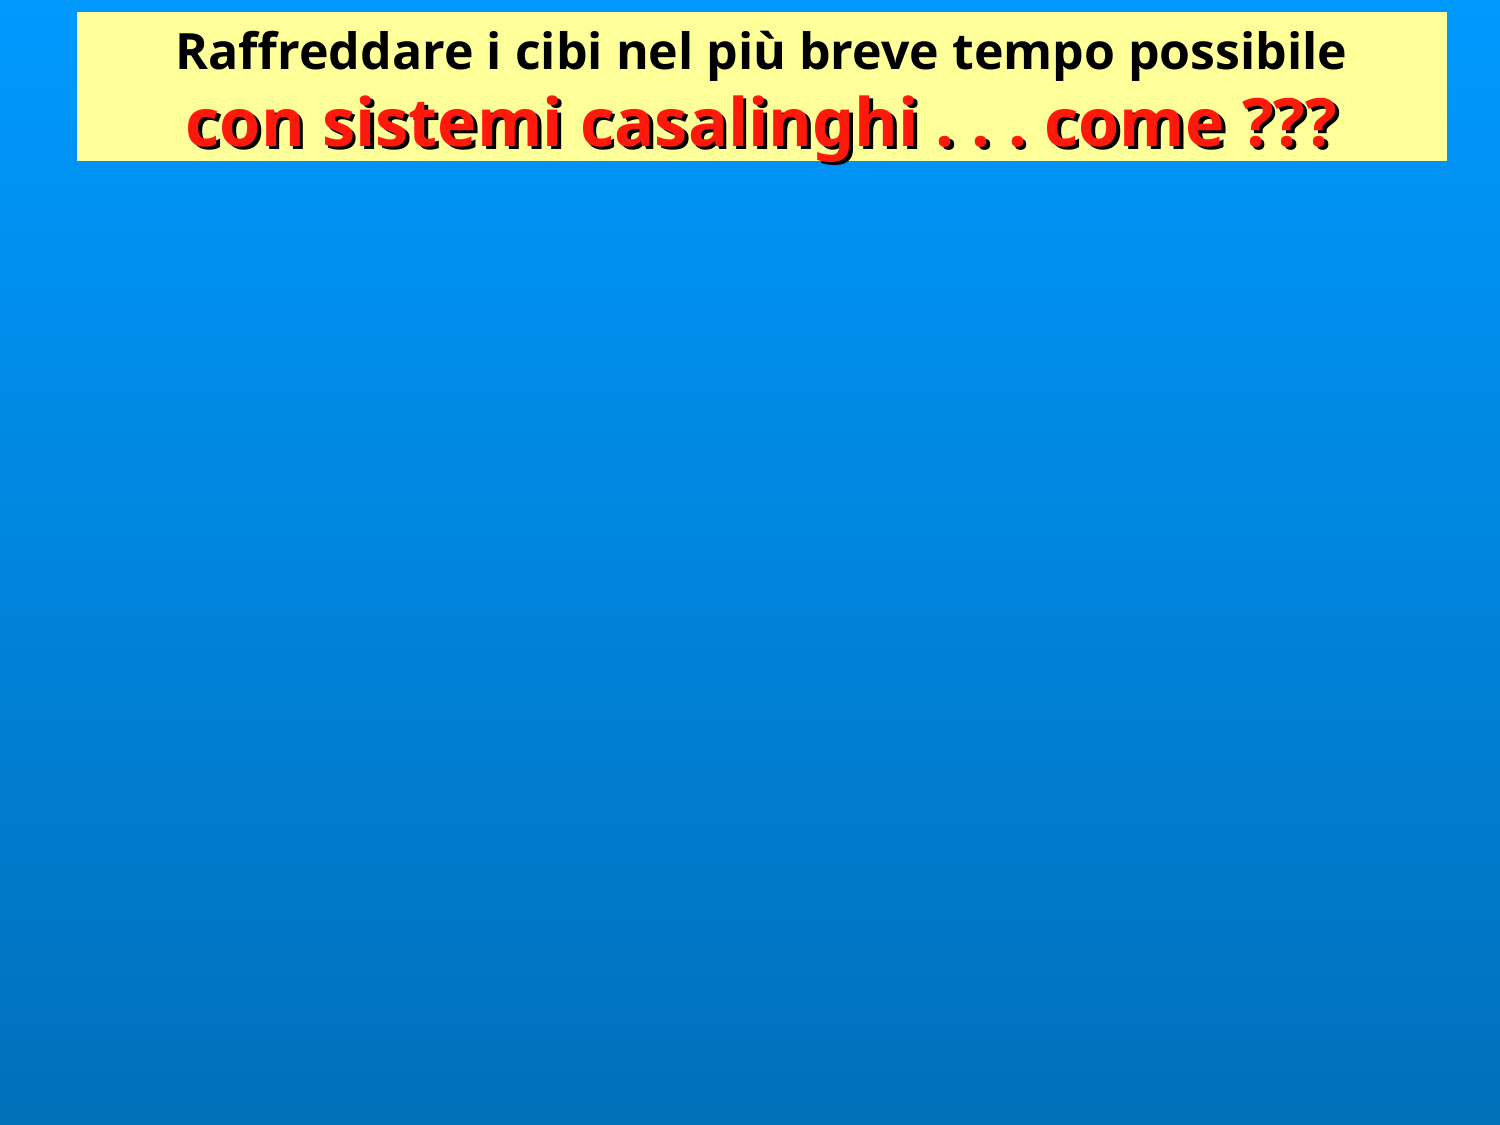

Raffreddare i cibi nel più breve tempo possibile
con sistemi casalinghi . . . come ???